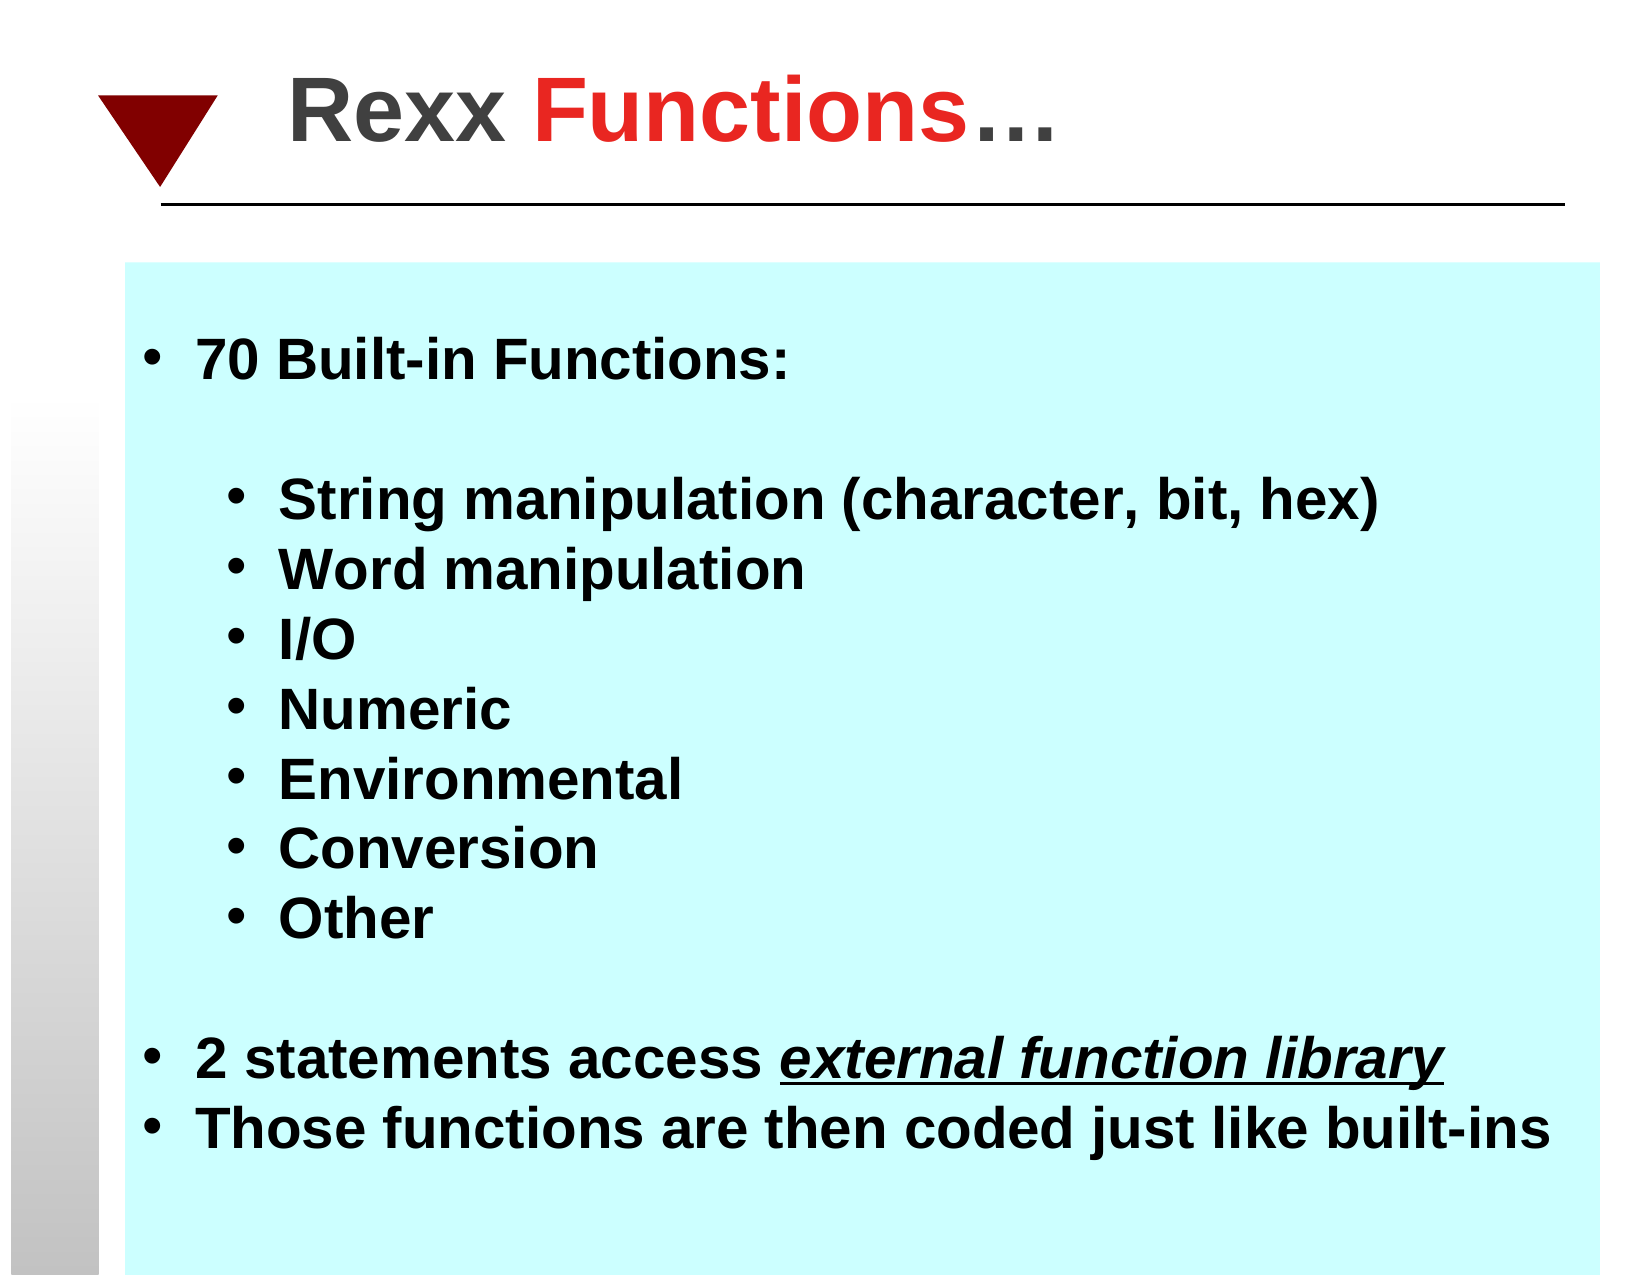

# Rexx Functions…
 70 Built-in Functions:
 String manipulation (character, bit, hex)
 Word manipulation
 I/O
 Numeric
 Environmental
 Conversion
 Other
 2 statements access external function library
 Those functions are then coded just like built-ins